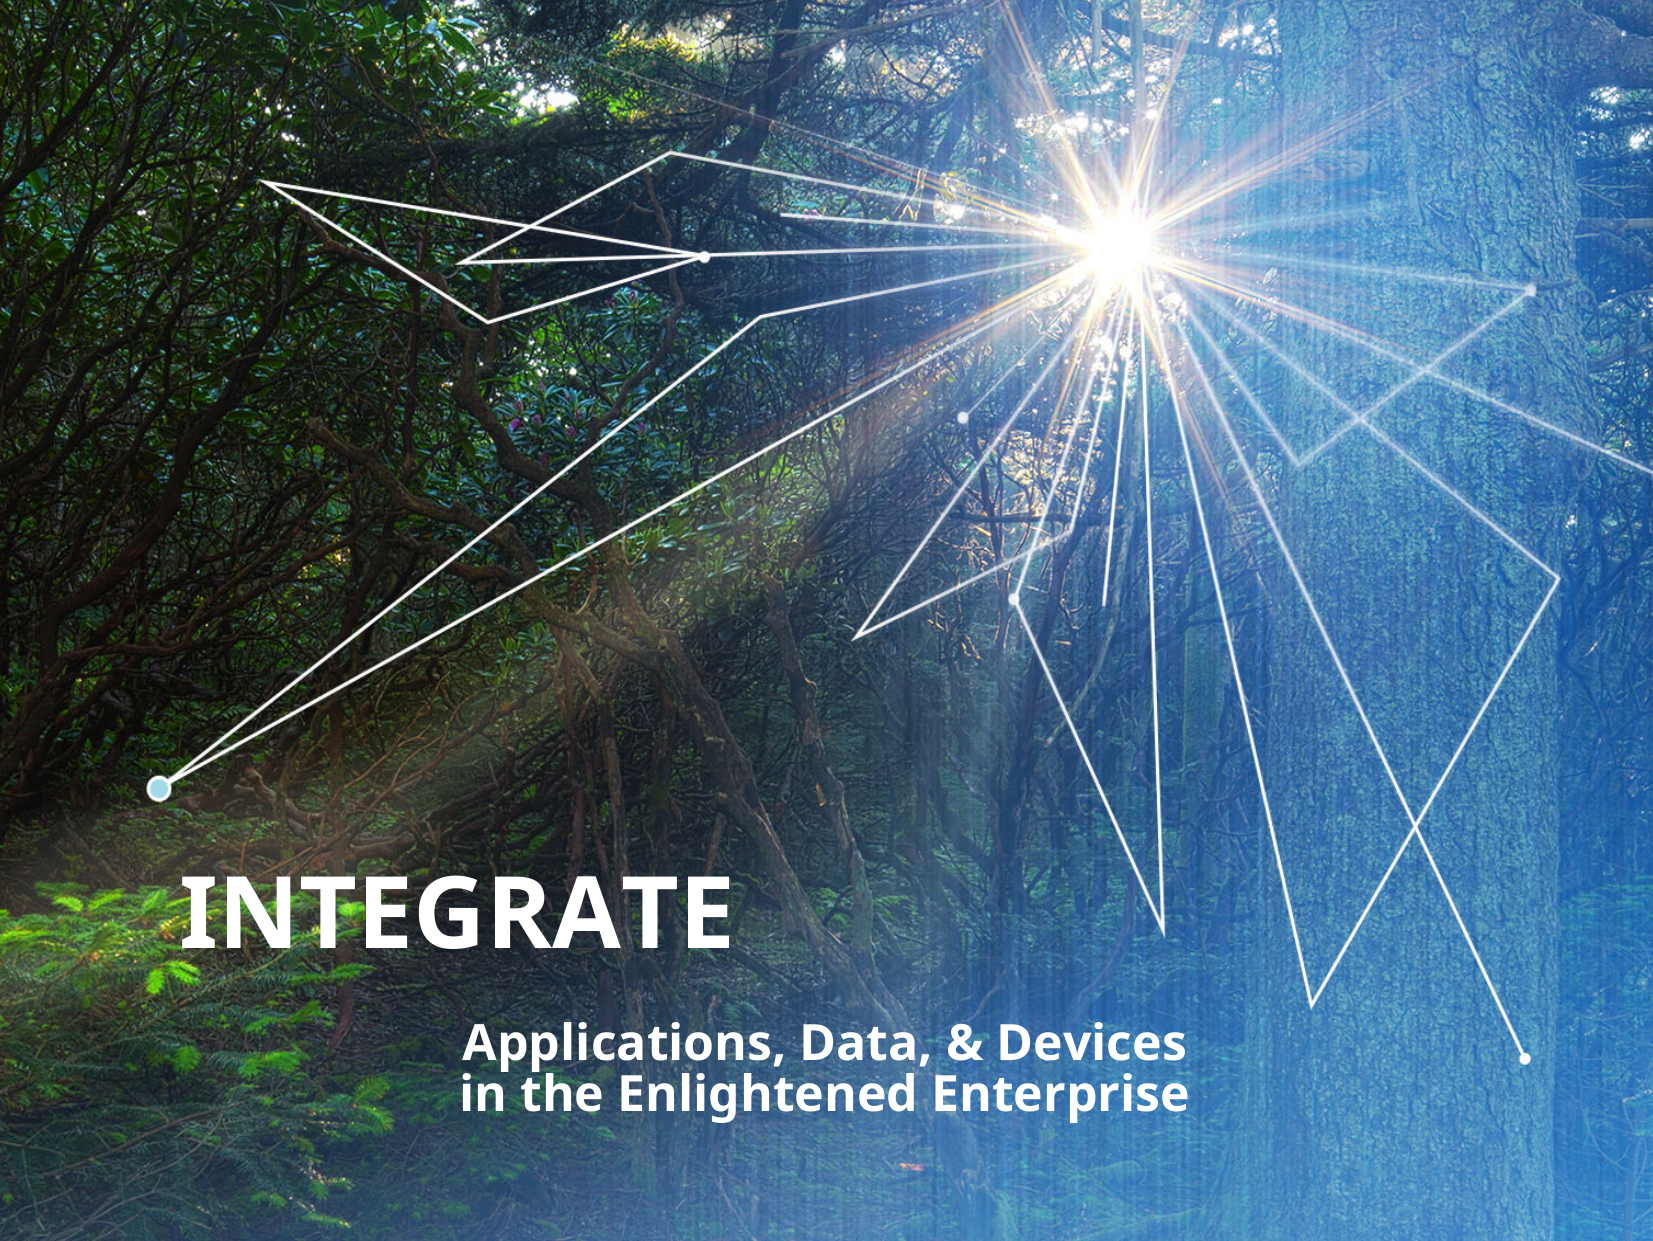

INTEGRATE
Applications, Data, & Devices
in the Enlightened Enterprise